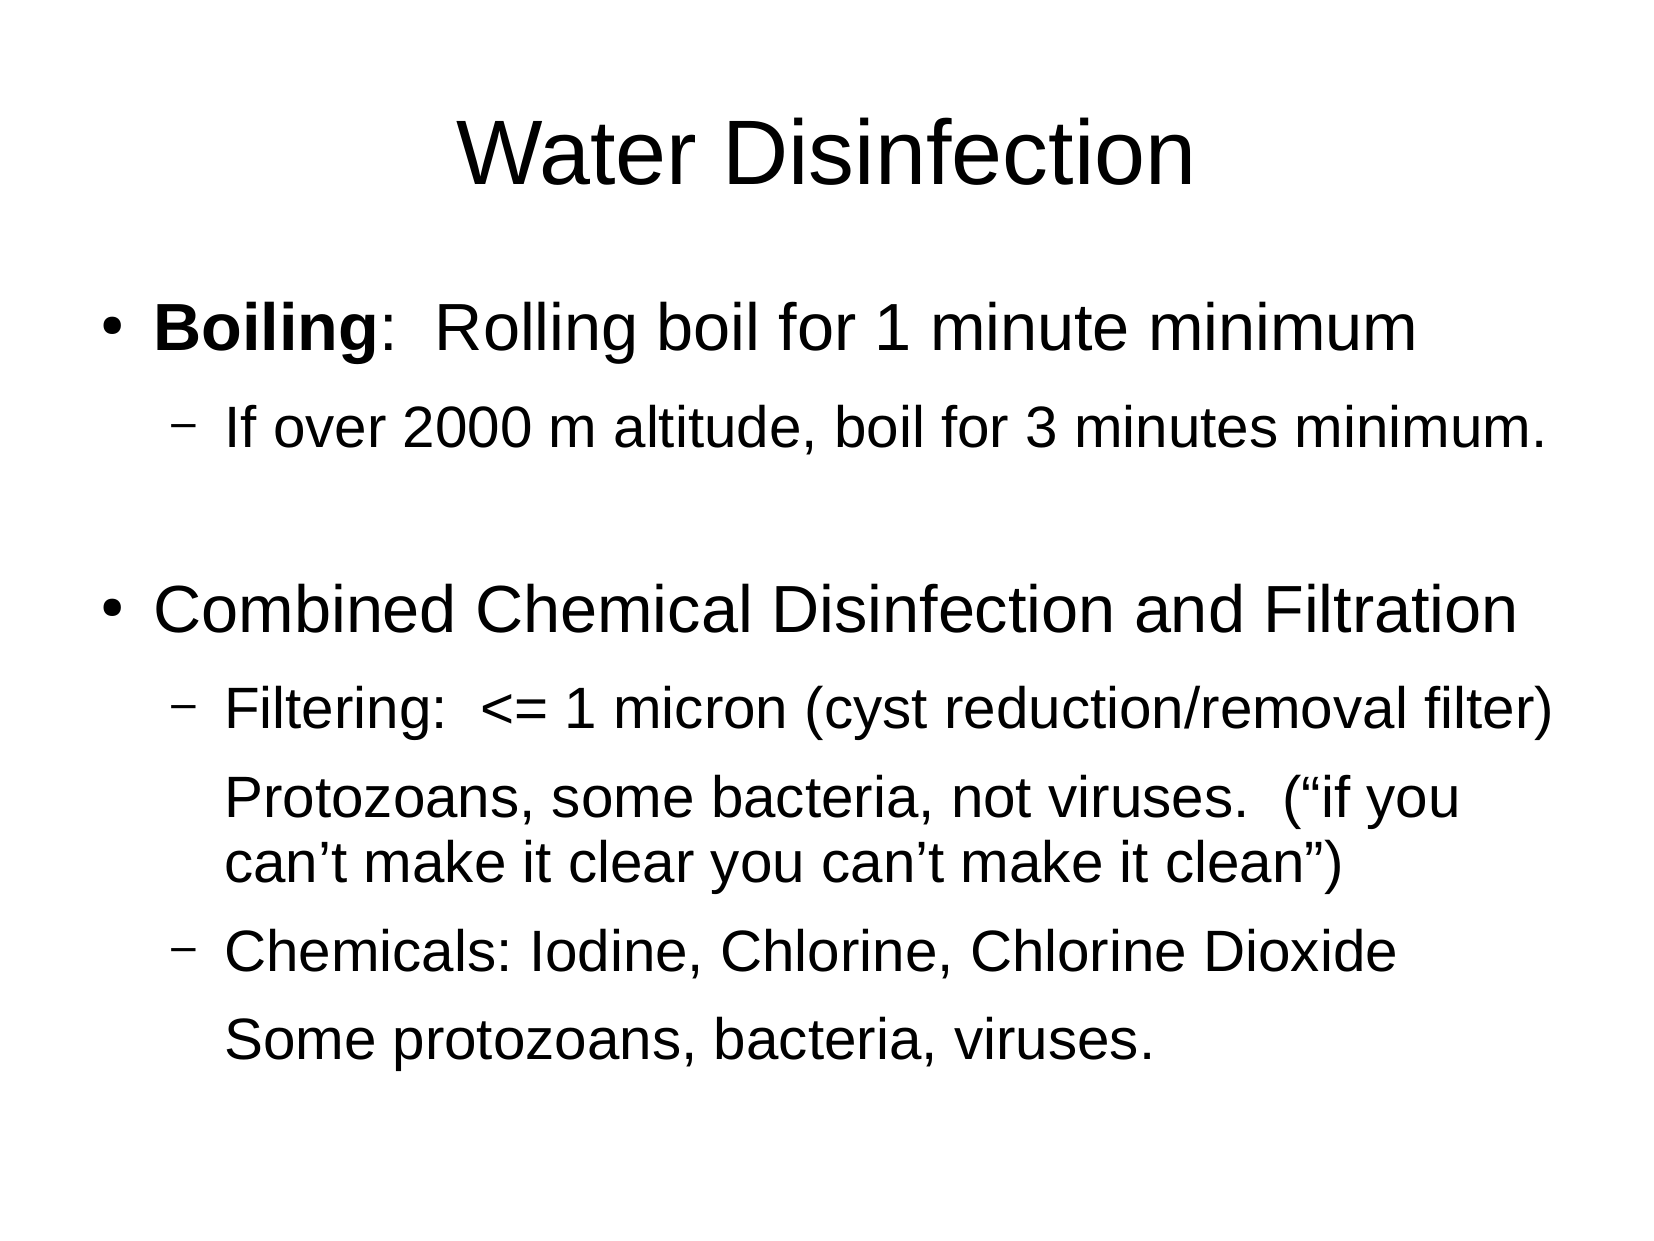

# Water Disinfection
Boiling: Rolling boil for 1 minute minimum
If over 2000 m altitude, boil for 3 minutes minimum.
Combined Chemical Disinfection and Filtration
Filtering: <= 1 micron (cyst reduction/removal filter)
Protozoans, some bacteria, not viruses. (“if you can’t make it clear you can’t make it clean”)
Chemicals: Iodine, Chlorine, Chlorine Dioxide
Some protozoans, bacteria, viruses.